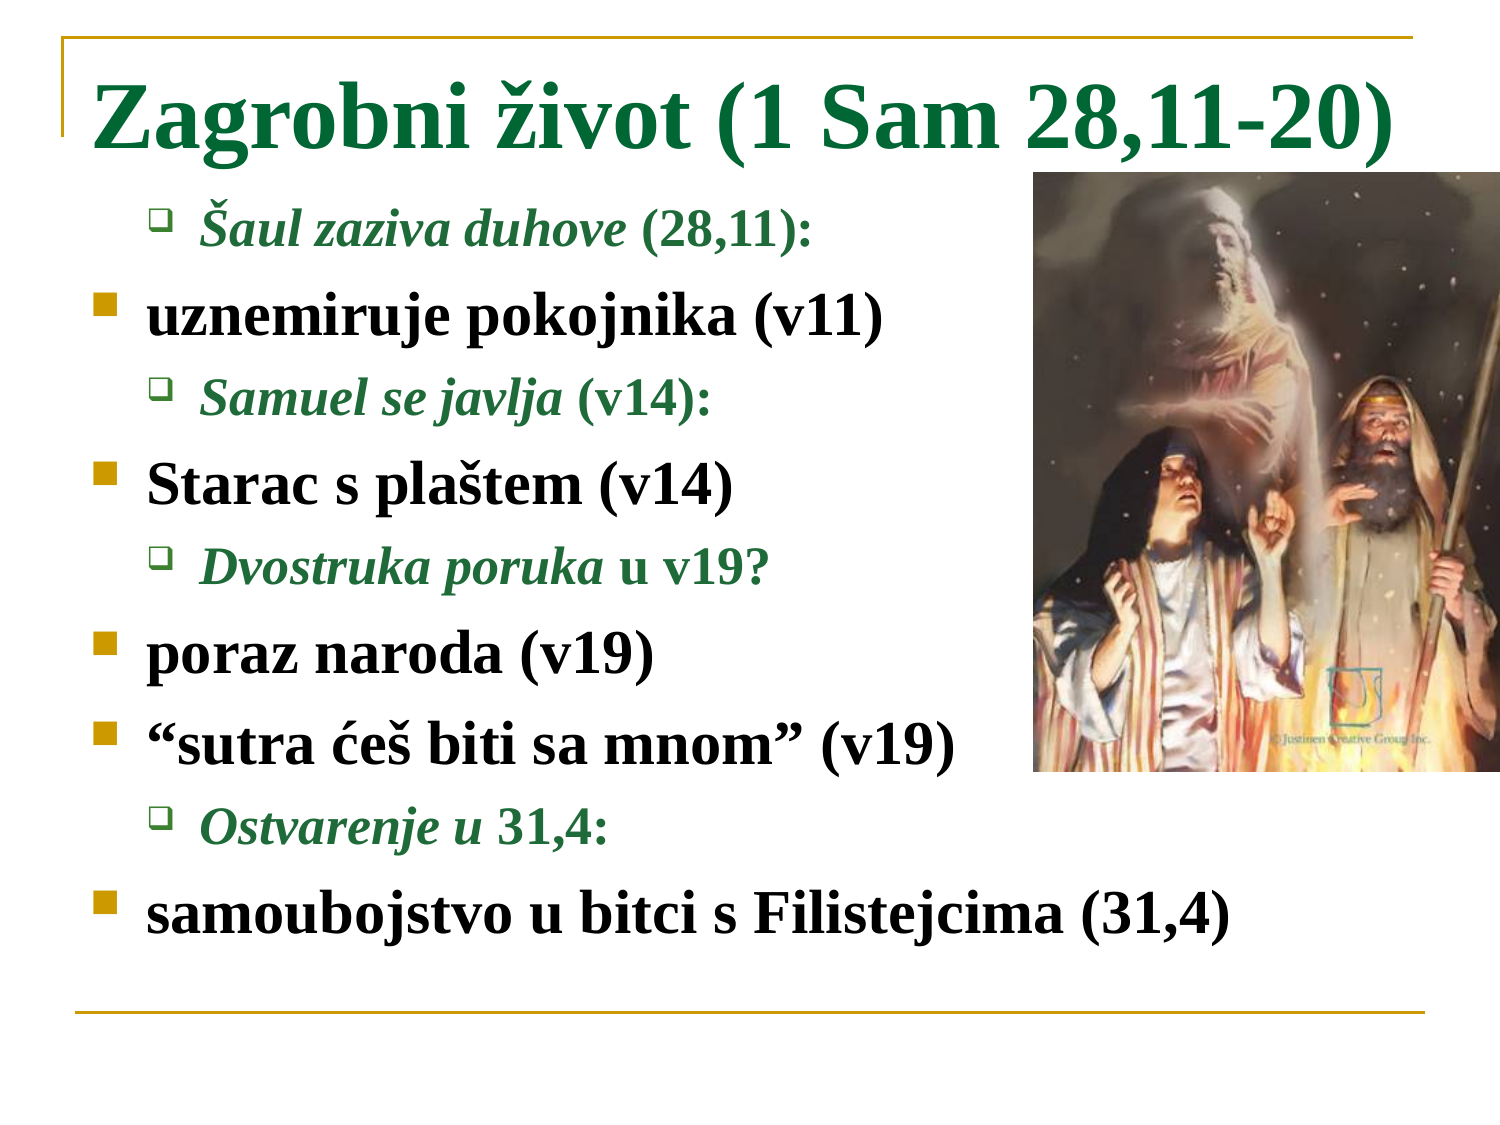

# Zagrobni život (1 Sam 28,11-20)
Šaul zaziva duhove (28,11):
uznemiruje pokojnika (v11)
Samuel se javlja (v14):
Starac s plaštem (v14)
Dvostruka poruka u v19?
poraz naroda (v19)
“sutra ćeš biti sa mnom” (v19)
Ostvarenje u 31,4:
samoubojstvo u bitci s Filistejcima (31,4)